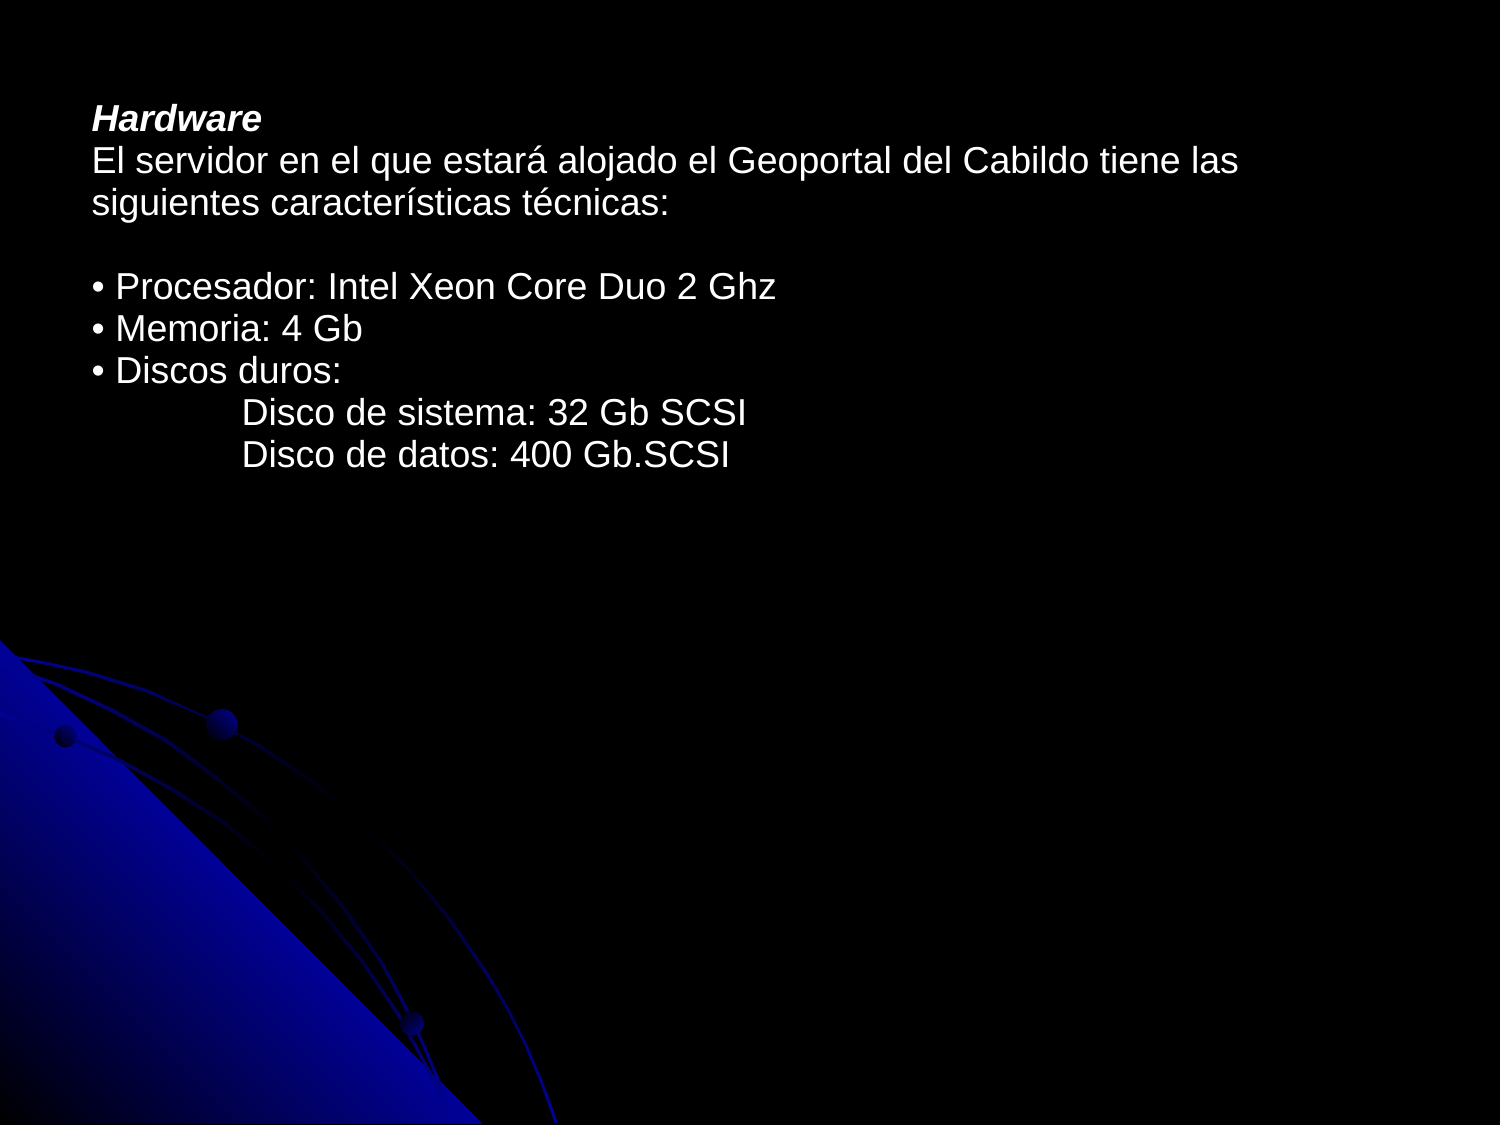

Hardware
El servidor en el que estará alojado el Geoportal del Cabildo tiene las siguientes características técnicas:
• Procesador: Intel Xeon Core Duo 2 Ghz
• Memoria: 4 Gb
• Discos duros:
	Disco de sistema: 32 Gb SCSI
	Disco de datos: 400 Gb.SCSI